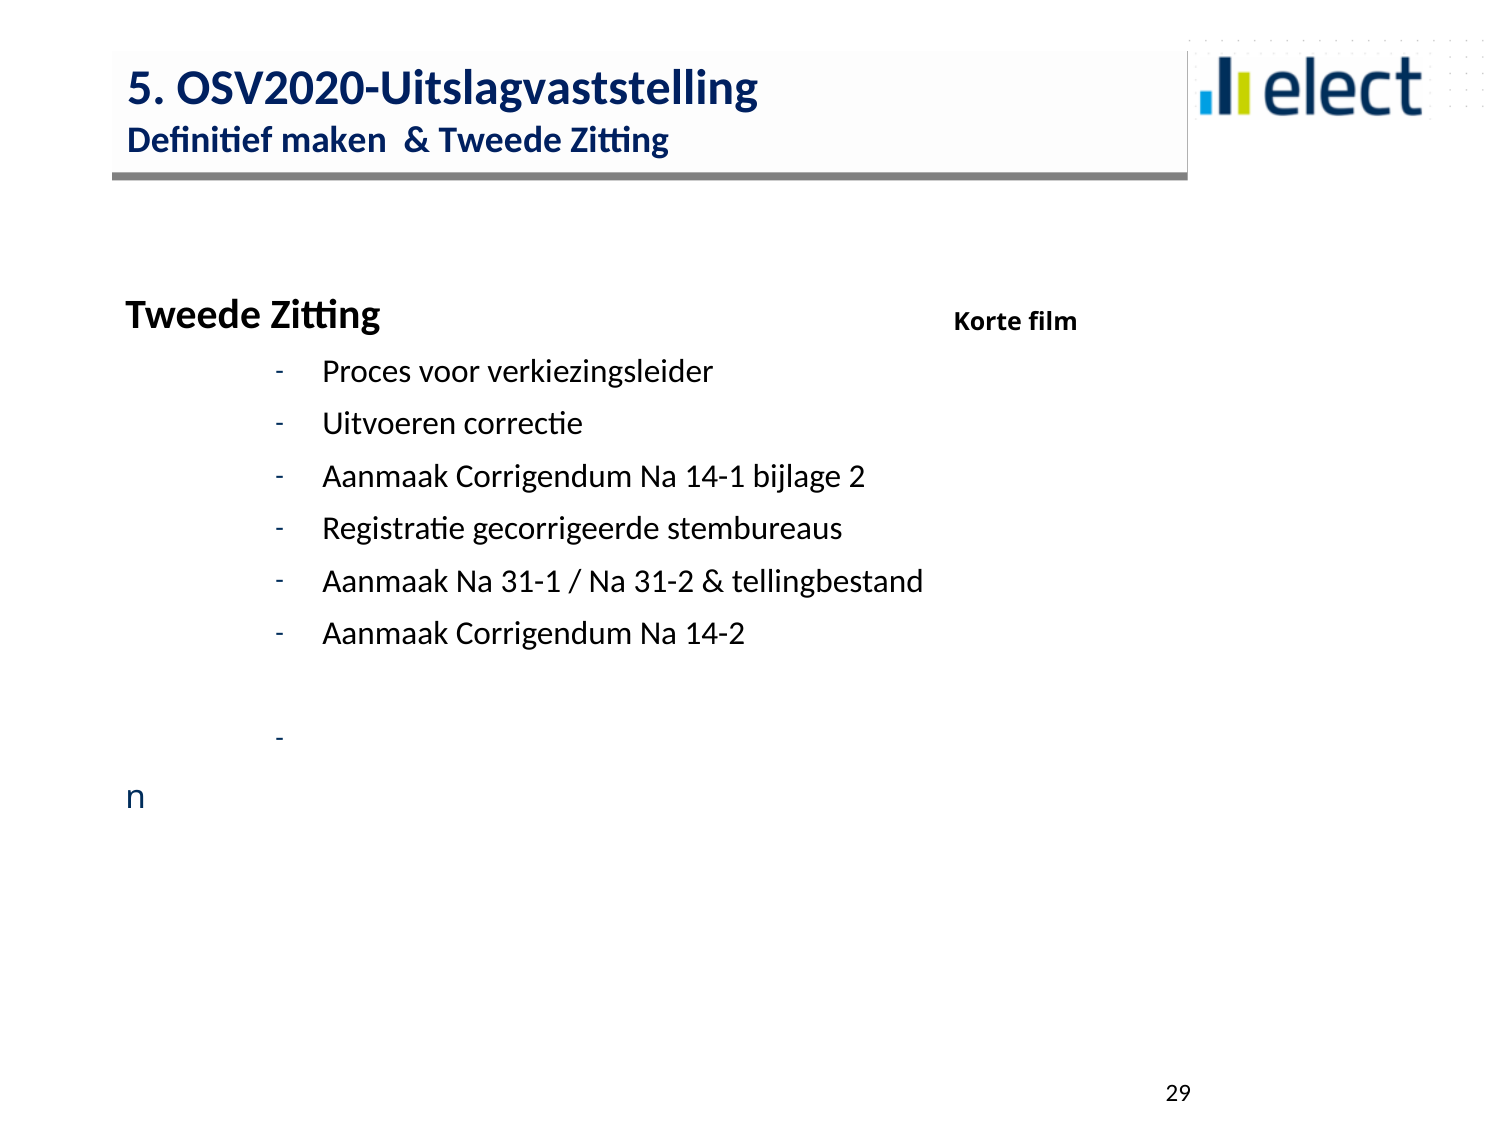

5. OSV2020-Uitslagvaststelling
Definitief maken & Tweede Zitting
Tweede Zitting
Proces voor verkiezingsleider
Uitvoeren correctie
Aanmaak Corrigendum Na 14-1 bijlage 2
Registratie gecorrigeerde stembureaus
Aanmaak Na 31-1 / Na 31-2 & tellingbestand
Aanmaak Corrigendum Na 14-2
Korte film